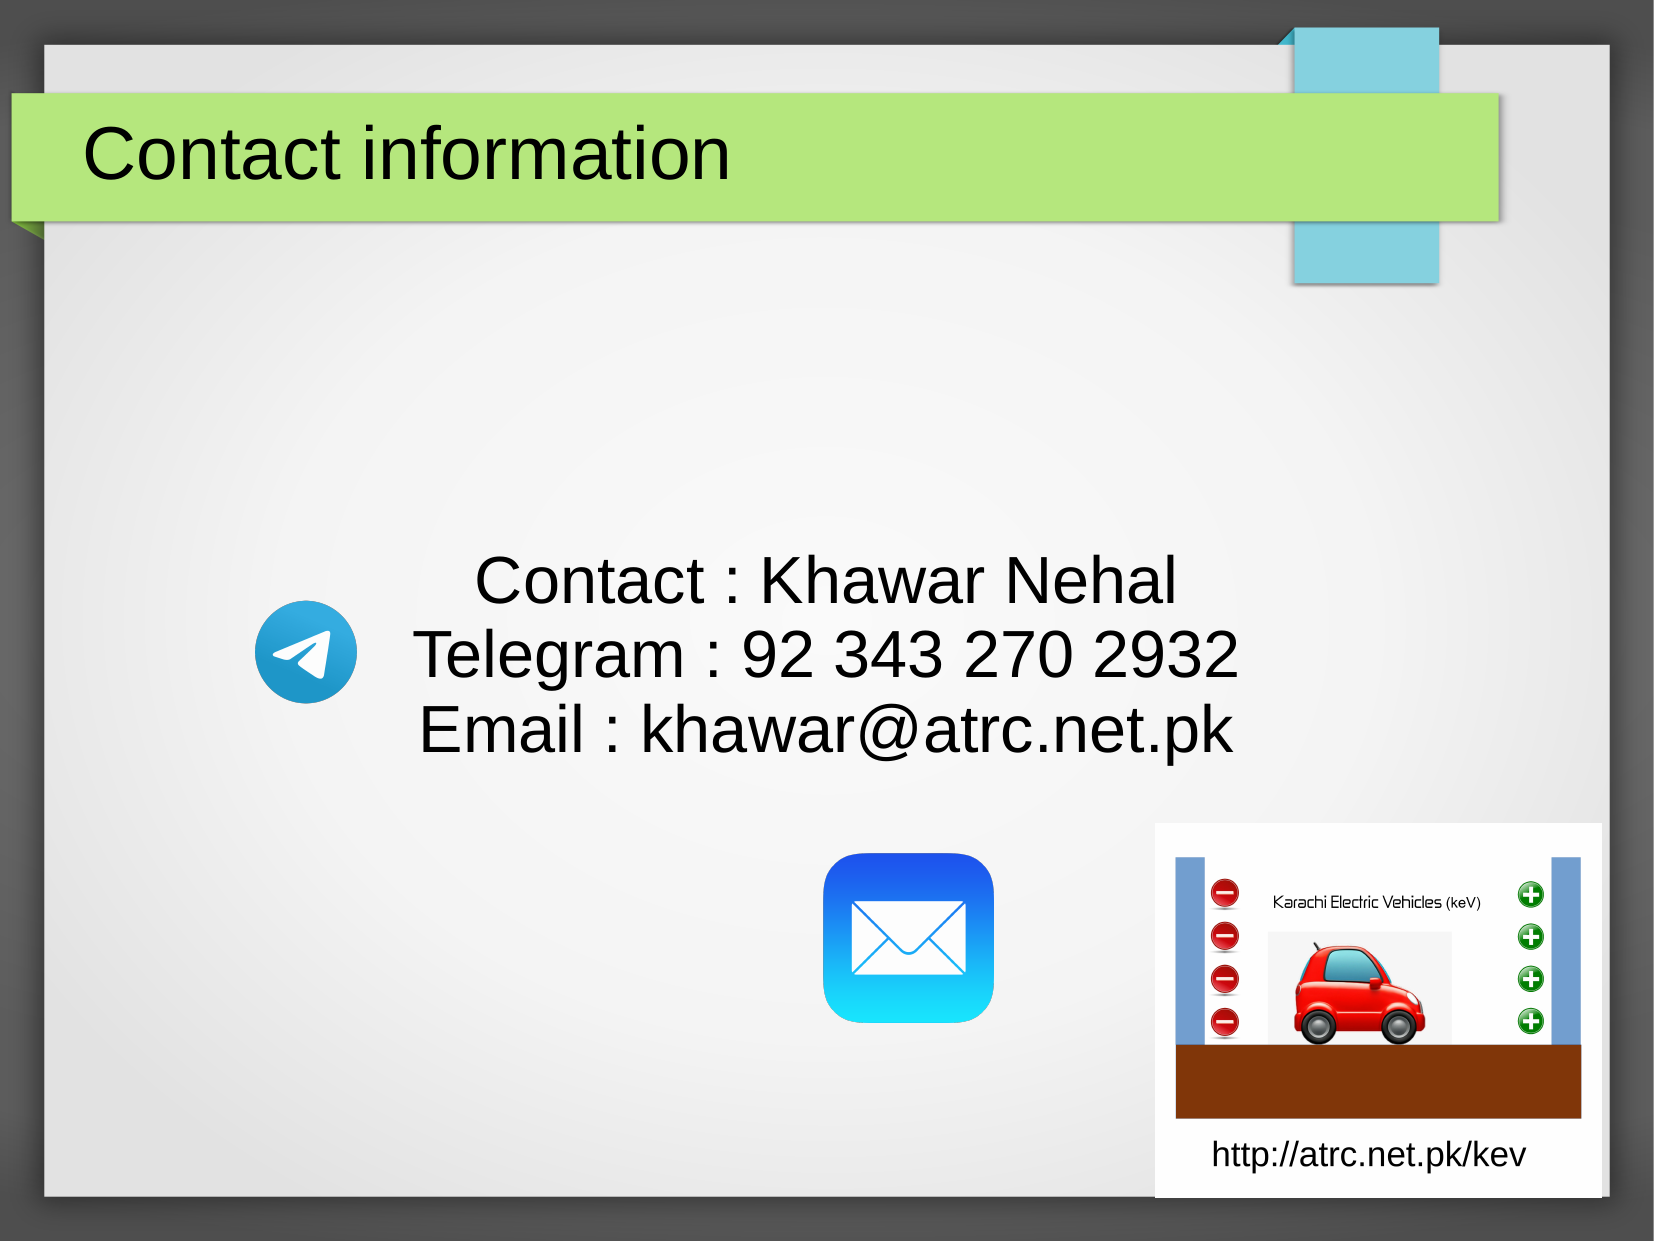

# Contact information
Contact : Khawar Nehal
Telegram : 92 343 270 2932
Email : khawar@atrc.net.pk